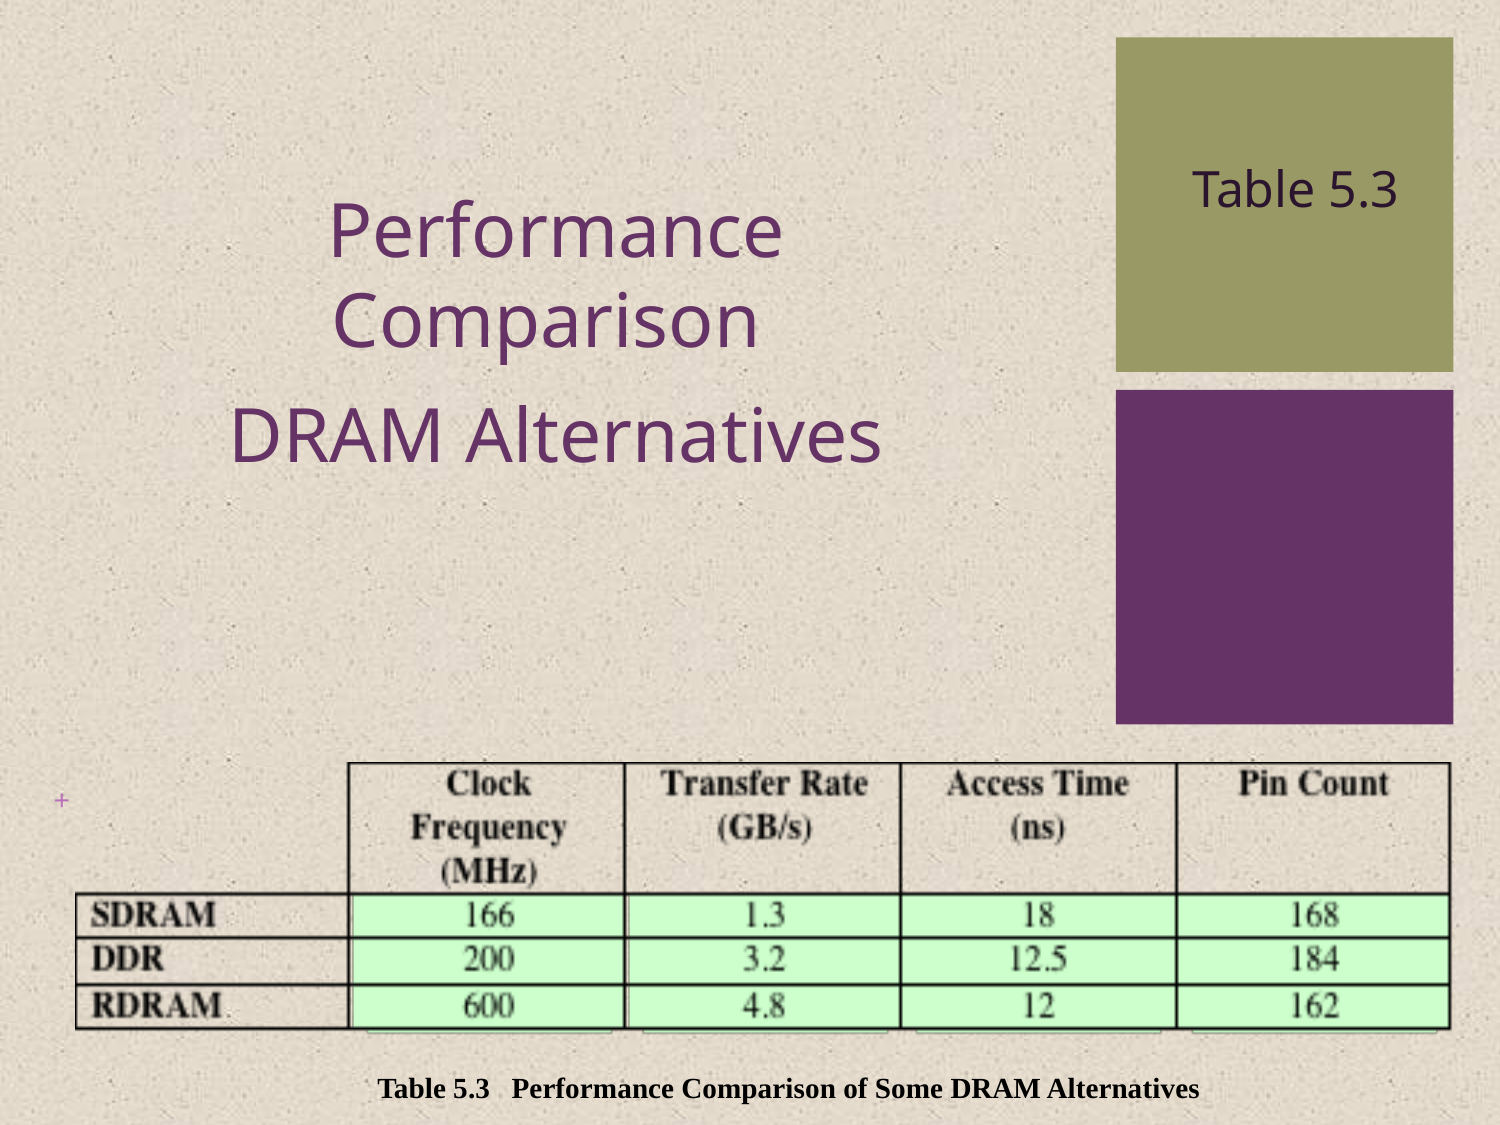

Table 5.3
Performance Comparison
DRAM Alternatives
Table 5.3 Performance Comparison of Some DRAM Alternatives